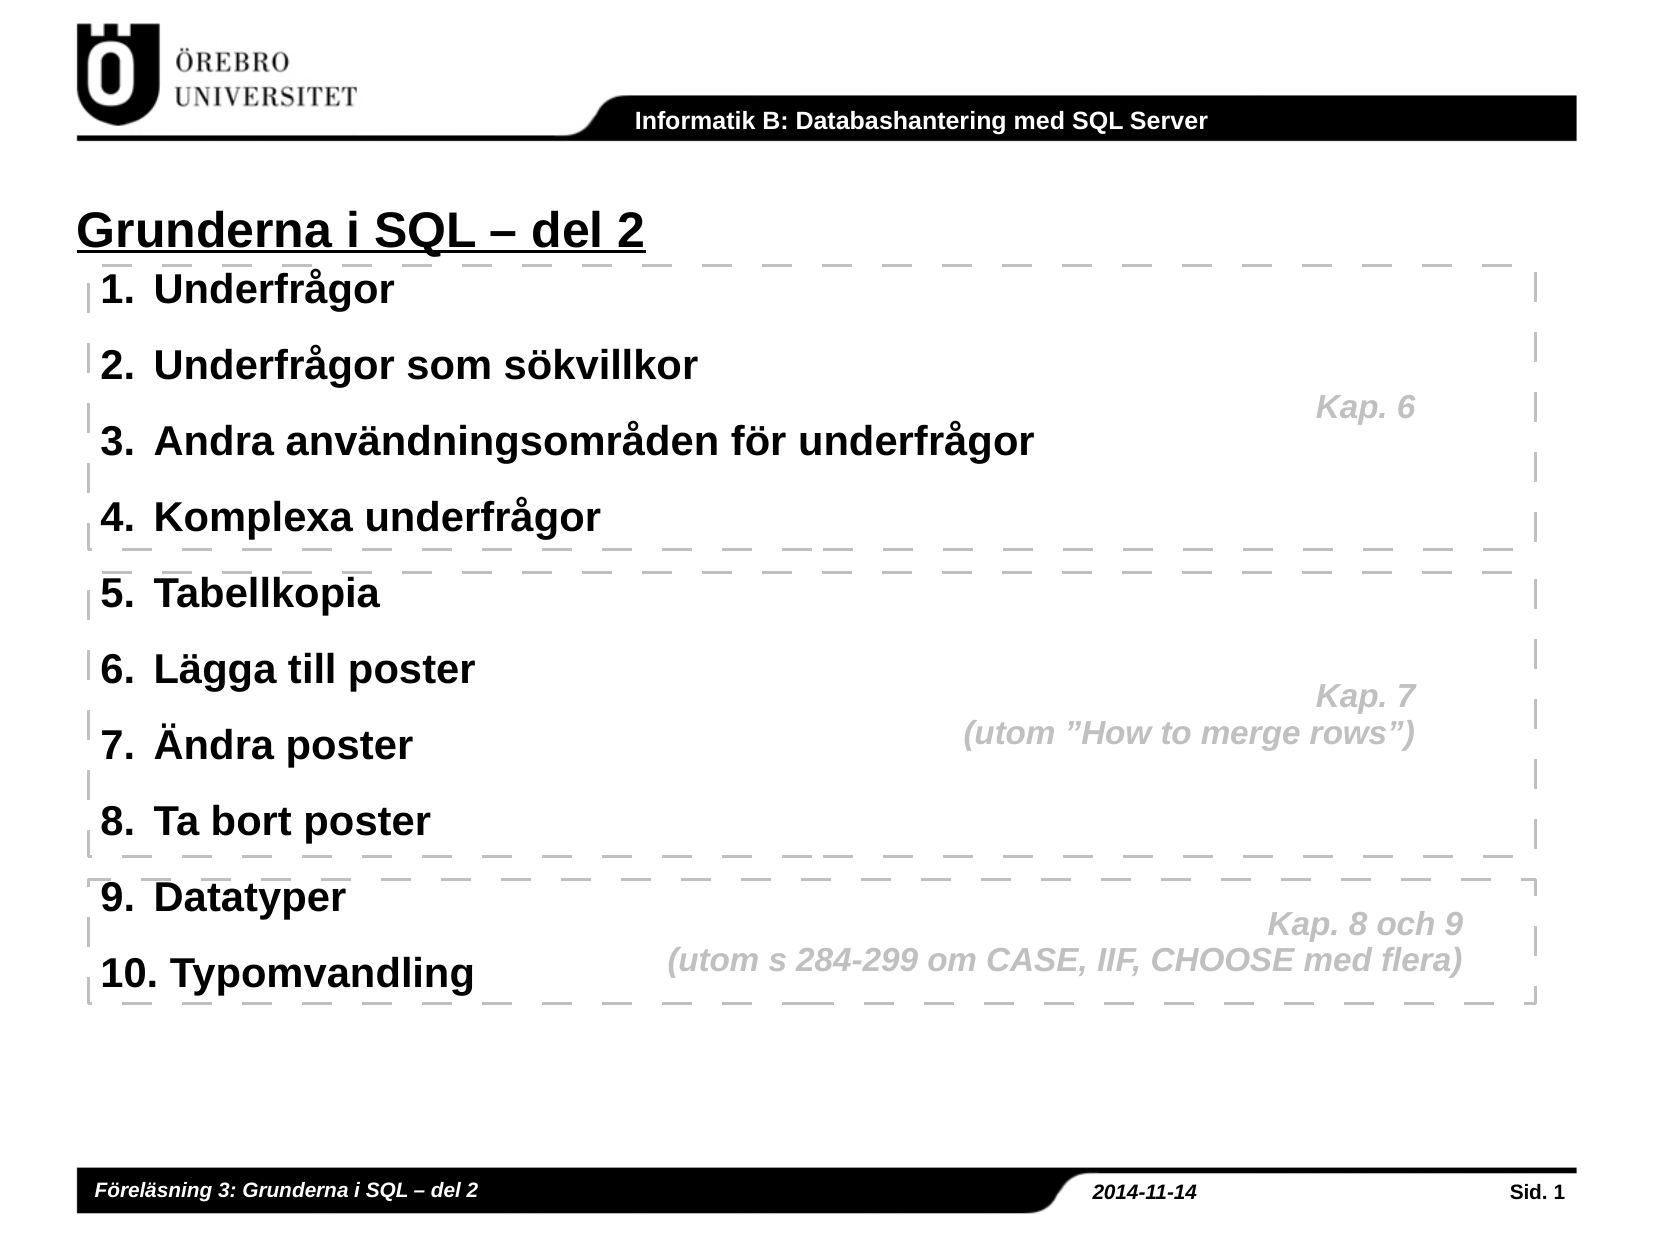

# Grunderna i SQL – del 2
Underfrågor
Underfrågor som sökvillkor
Andra användningsområden för underfrågor
Komplexa underfrågor
Tabellkopia
Lägga till poster
Ändra poster
Ta bort poster
Datatyper
 Typomvandling
															Kap. 6
															Kap. 7
(utom ”How to merge rows”)
															Kap. 8 och 9
(utom s 284-299 om CASE, IIF, CHOOSE med flera)
Föreläsning 3: Grunderna i SQL – del 2
2014-11-14
1